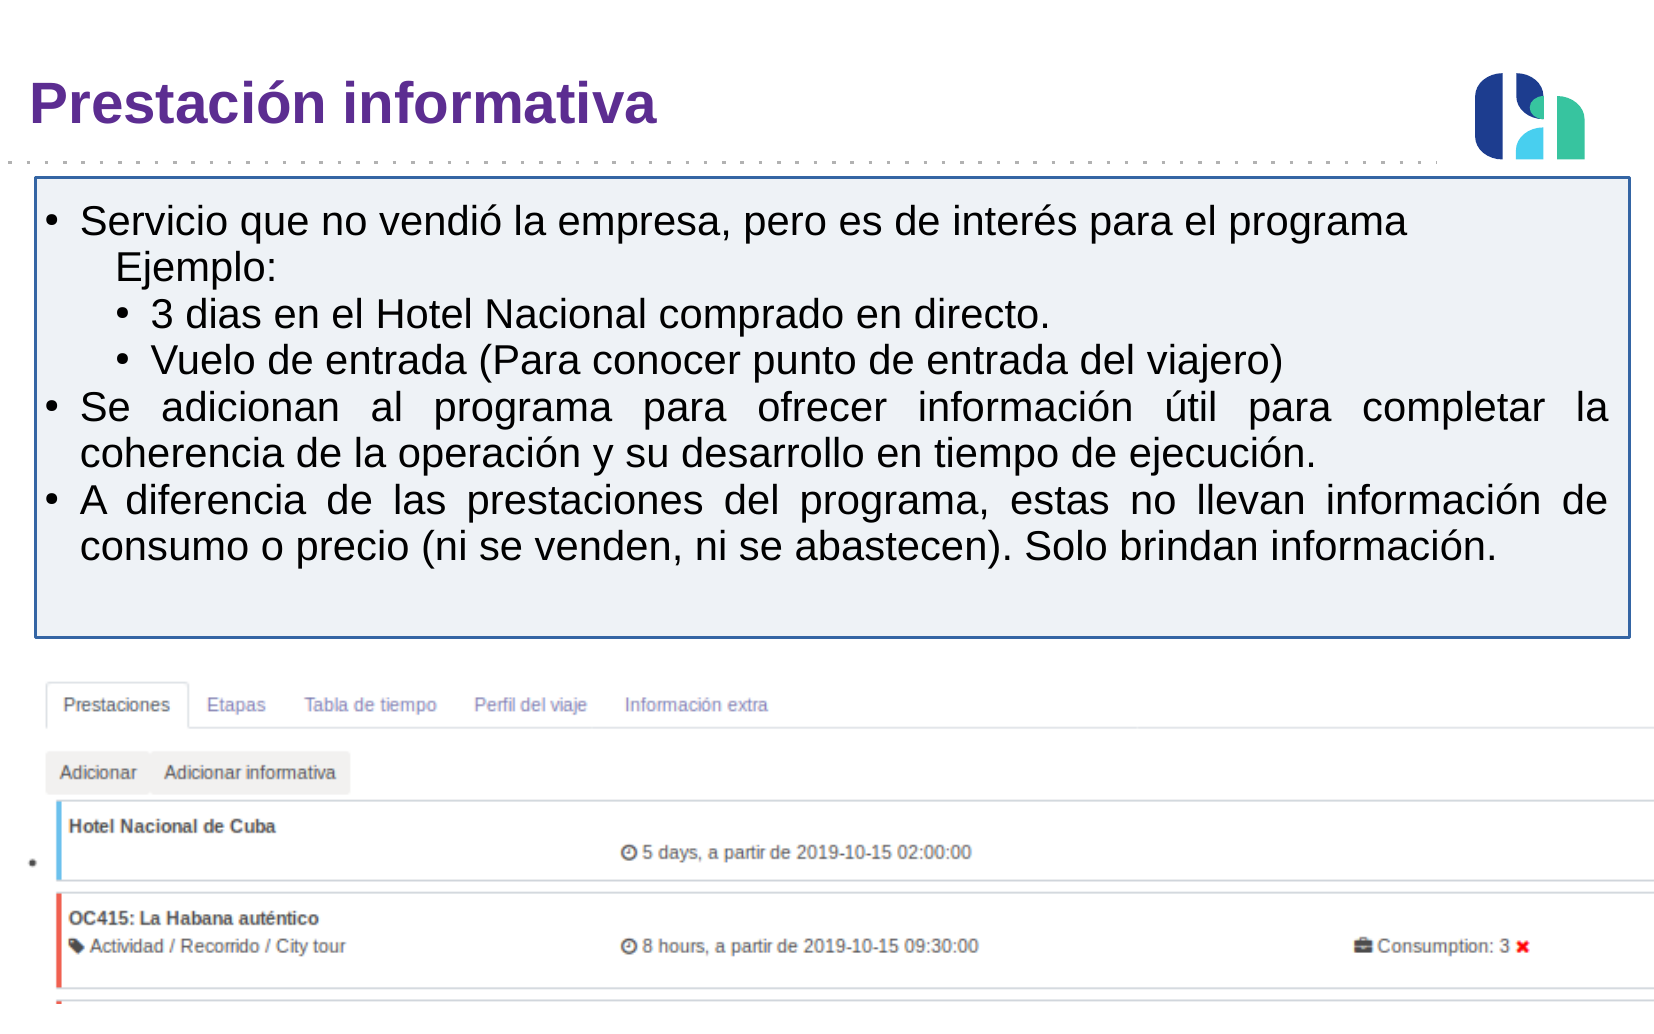

Prestación informativa
Servicio que no vendió la empresa, pero es de interés para el programa
Ejemplo:
3 dias en el Hotel Nacional comprado en directo.
Vuelo de entrada (Para conocer punto de entrada del viajero)
Se adicionan al programa para ofrecer información útil para completar la coherencia de la operación y su desarrollo en tiempo de ejecución.
A diferencia de las prestaciones del programa, estas no llevan información de consumo o precio (ni se venden, ni se abastecen). Solo brindan información.
12